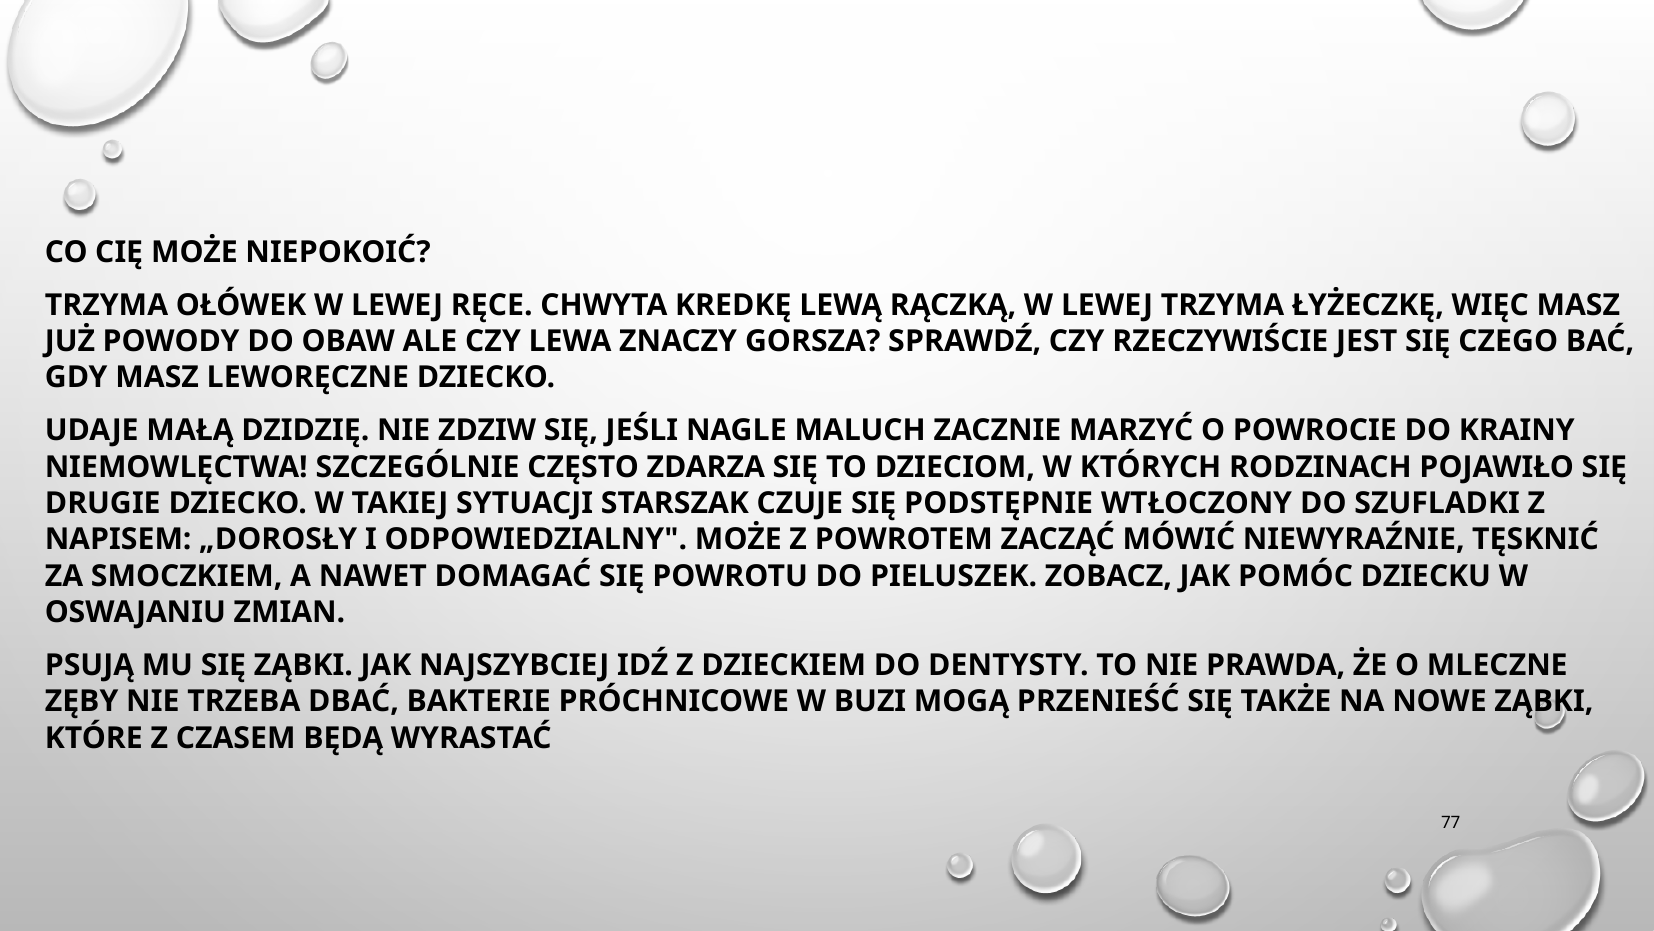

# Co cię może niepokoić?
Trzyma ołówek w lewej ręce. Chwyta kredkę lewą rączką, w lewej trzyma łyżeczkę, więc masz już powody do obaw Ale czy lewa znaczy gorsza? Sprawdź, czy rzeczywiście jest się czego bać, gdy masz leworęczne dziecko.
Udaje małą dzidzię. Nie zdziw się, jeśli nagle maluch zacznie marzyć o powrocie do krainy niemowlęctwa! Szczególnie często zdarza się to dzieciom, w których rodzinach pojawiło się drugie dziecko. W takiej sytuacji starszak czuje się podstępnie wtłoczony do szufladki z napisem: „Dorosły i odpowiedzialny". Może z powrotem zacząć mówić niewyraźnie, tęsknić za smoczkiem, a nawet domagać się powrotu do pieluszek. Zobacz, jak pomóc dziecku w oswajaniu zmian.
Psują mu się ząbki. Jak najszybciej idź z dzieckiem do dentysty. To nie prawda, że o mleczne zęby nie trzeba dbać, bakterie próchnicowe w buzi mogą przenieść się także na nowe ząbki, które z czasem będą wyrastać